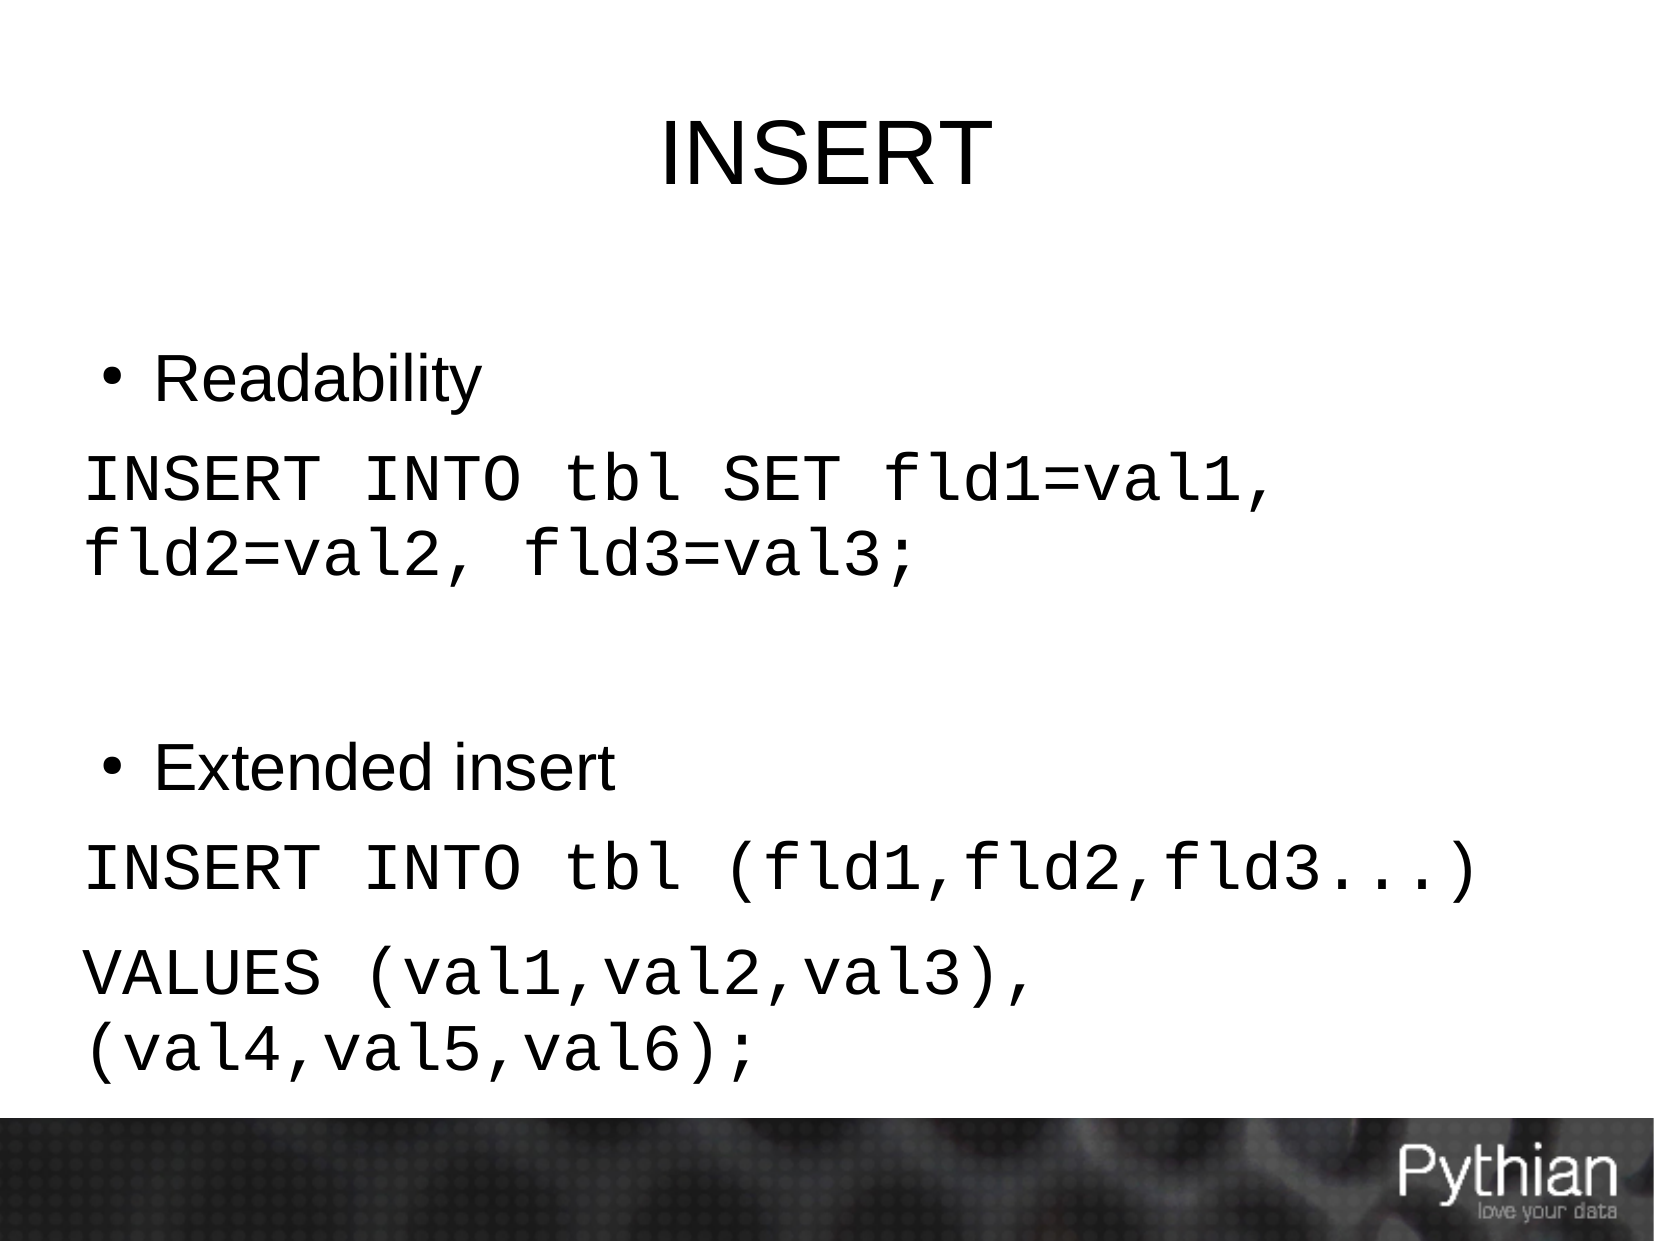

# INSERT
Readability
INSERT INTO tbl SET fld1=val1, fld2=val2, fld3=val3;
Extended insert
INSERT INTO tbl (fld1,fld2,fld3...)
VALUES (val1,val2,val3), (val4,val5,val6);